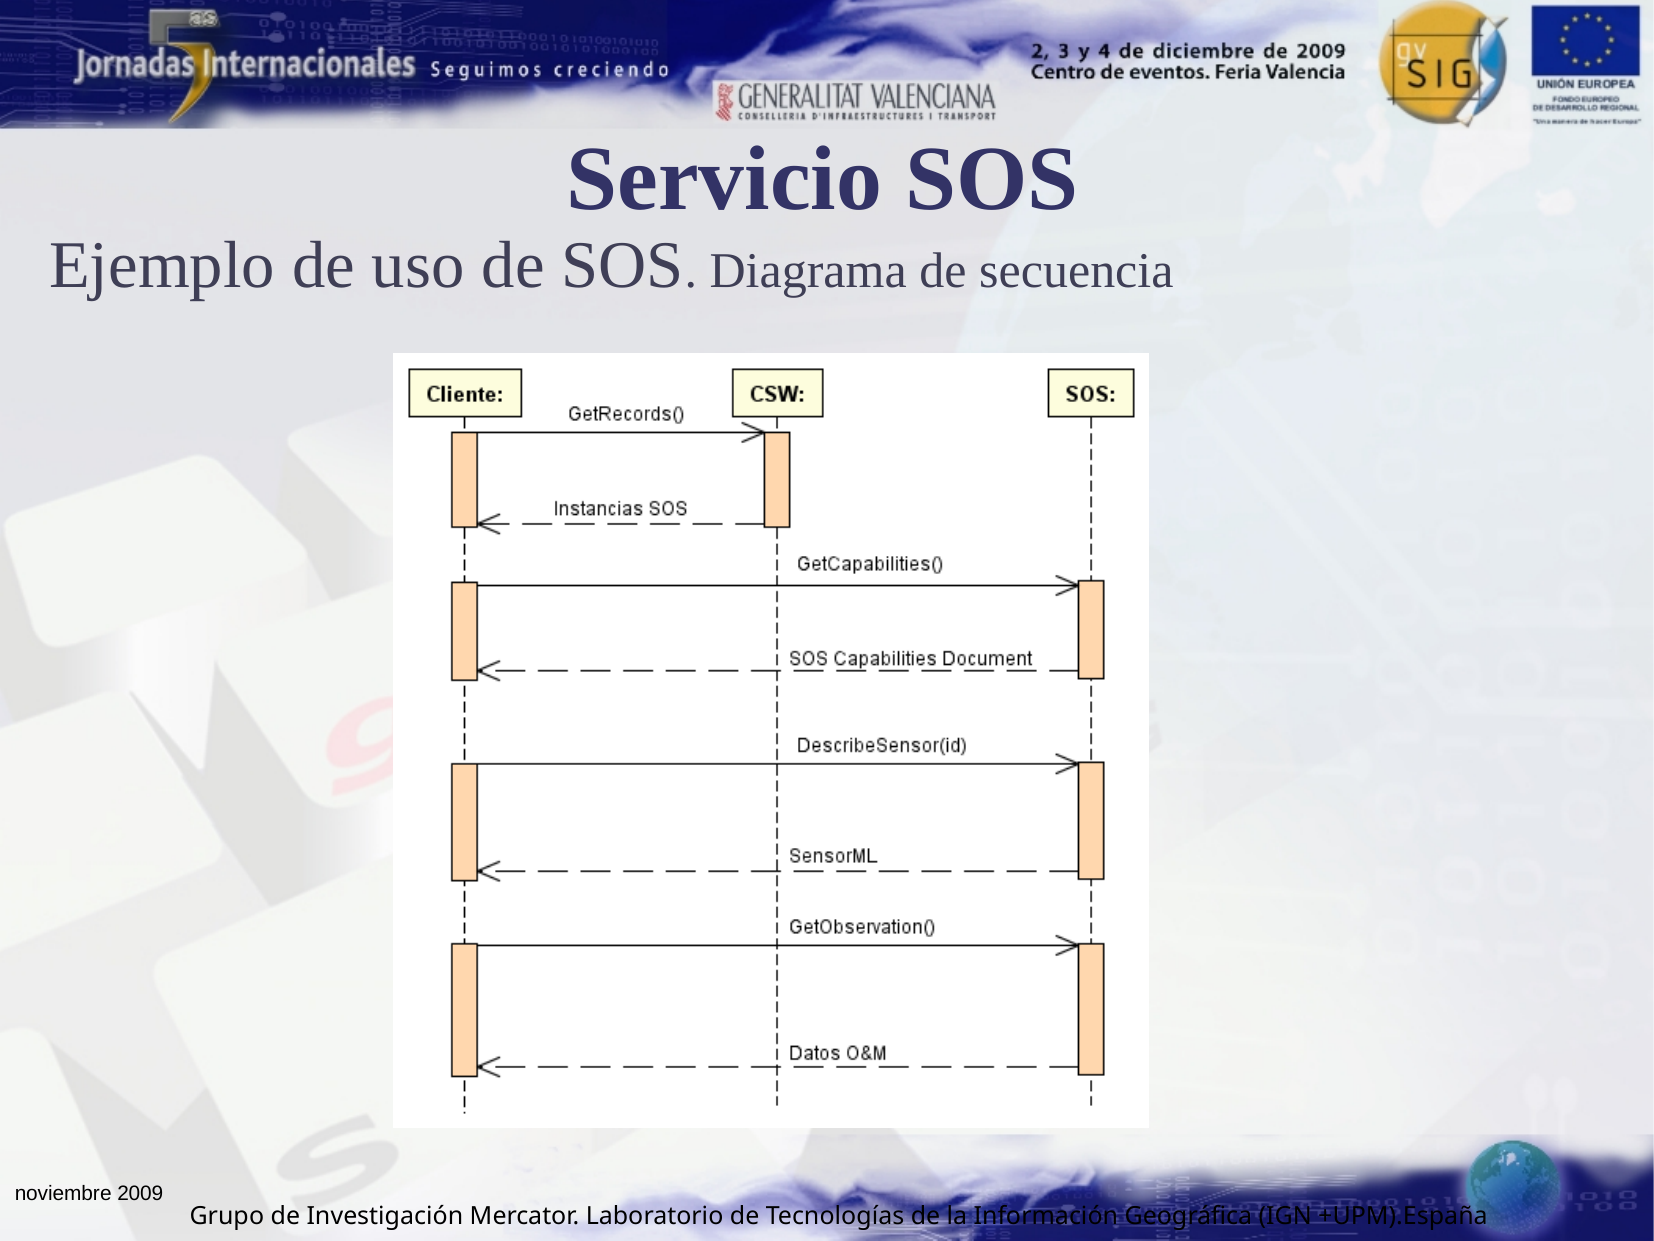

Servicio SOS
# Ejemplo de uso de SOS. Diagrama de secuencia
Grupo de Investigación Mercator. Laboratorio de Tecnologías de la Información Geográfica (IGN +UPM).España
noviembre 2009